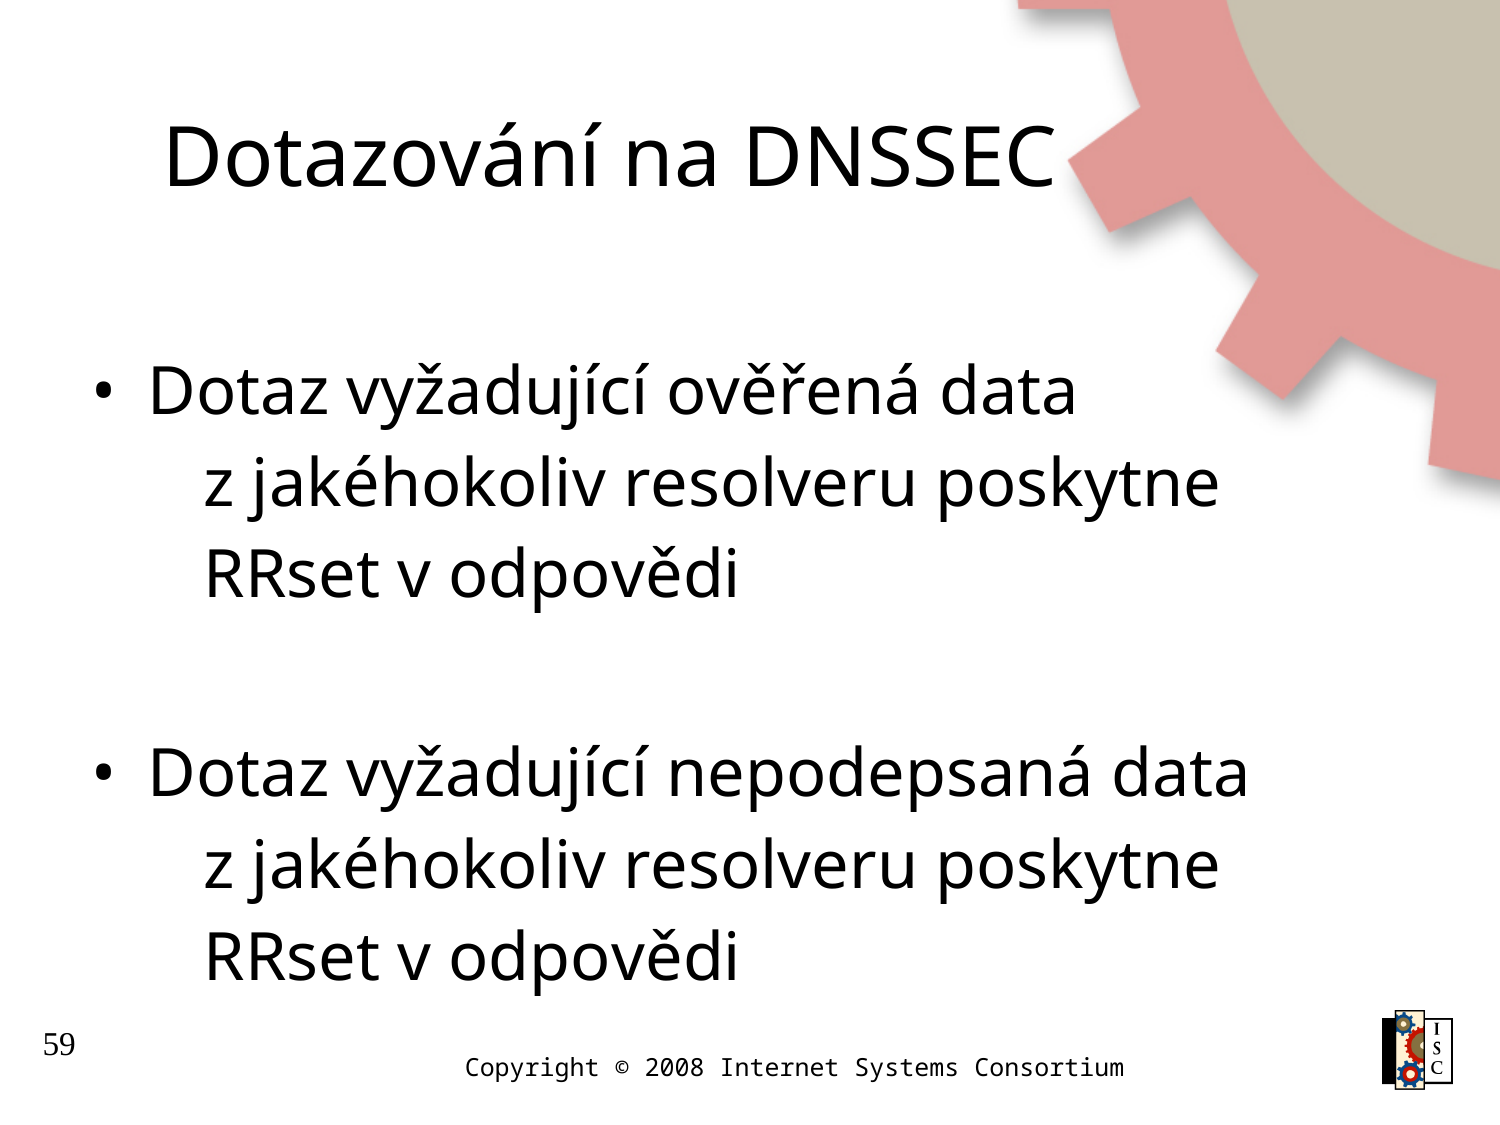

# Dotazování na DNSSEC
Dotaz vyžadující ověřená data z jakéhokoliv resolveru poskytne RRset v odpovědi
Dotaz vyžadující nepodepsaná data z jakéhokoliv resolveru poskytne RRset v odpovědi